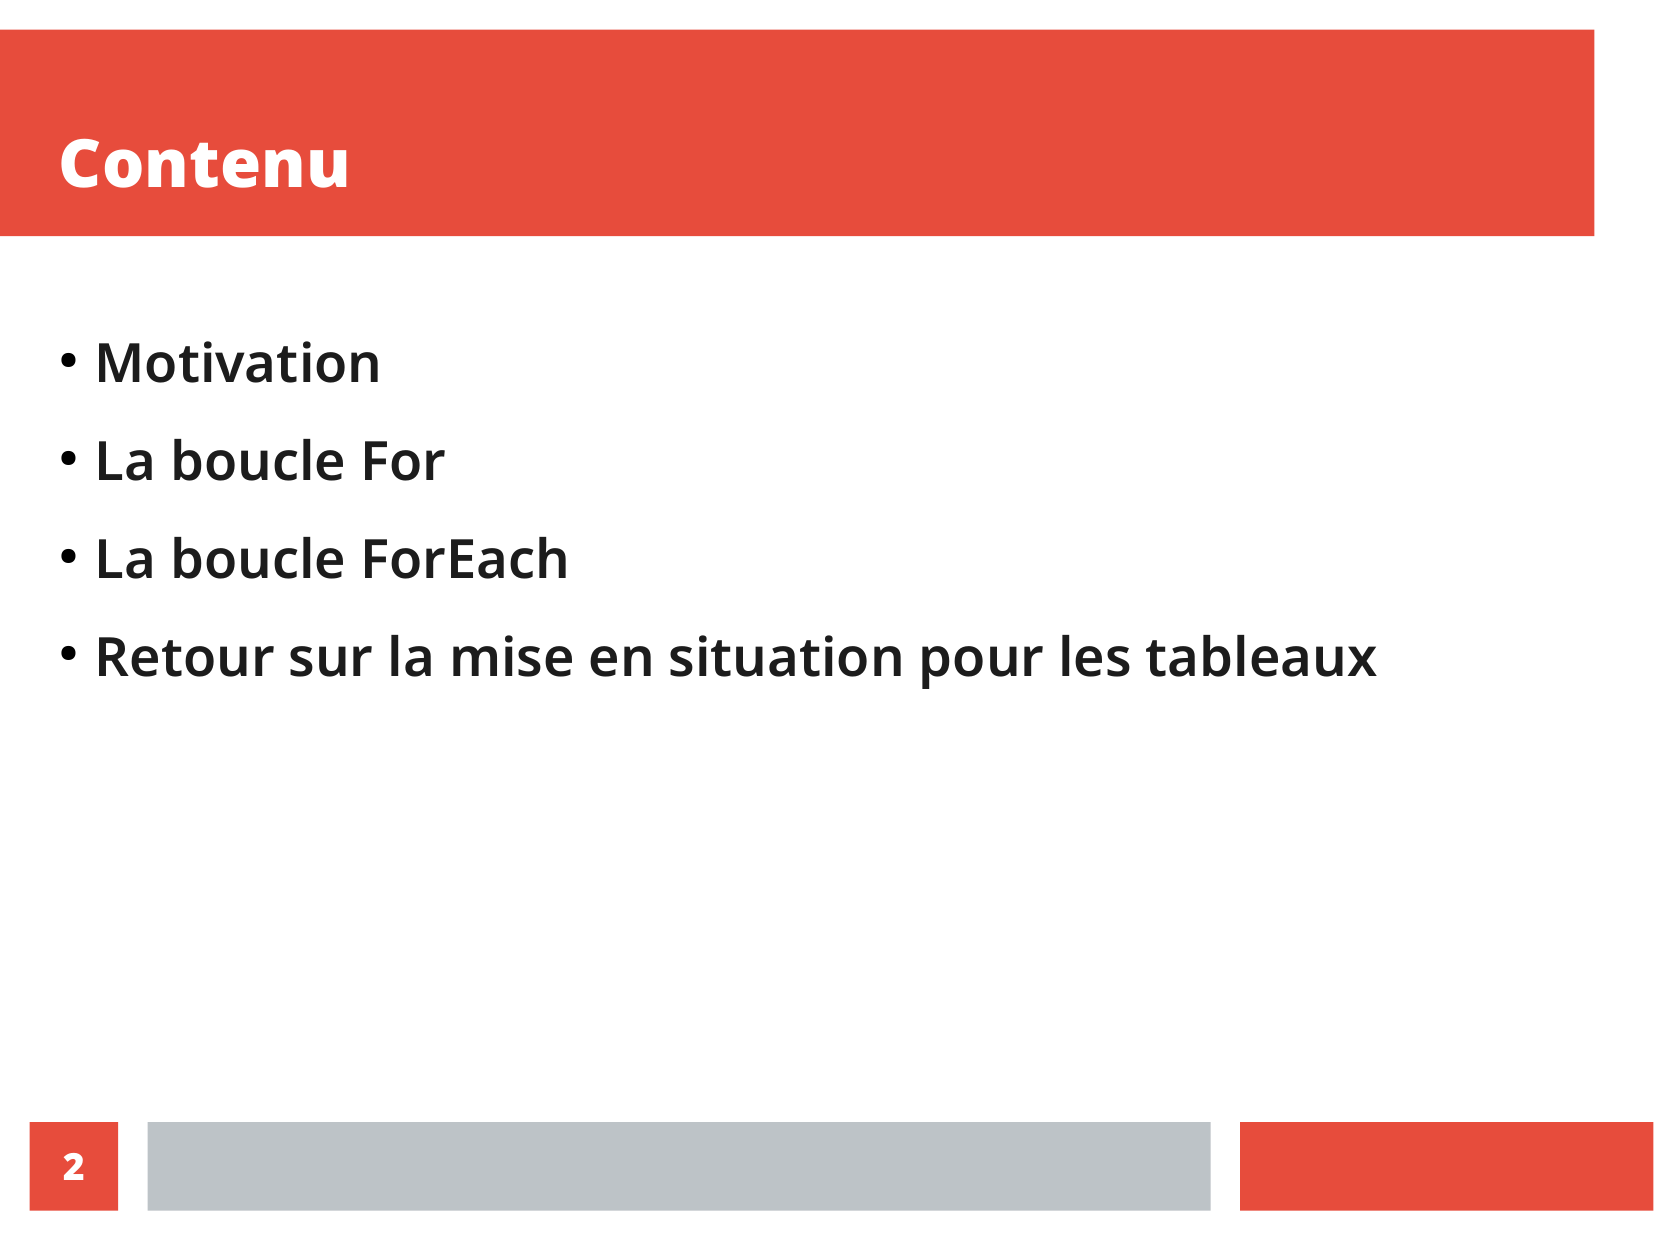

# Contenu
Motivation
La boucle For
La boucle ForEach
Retour sur la mise en situation pour les tableaux
2